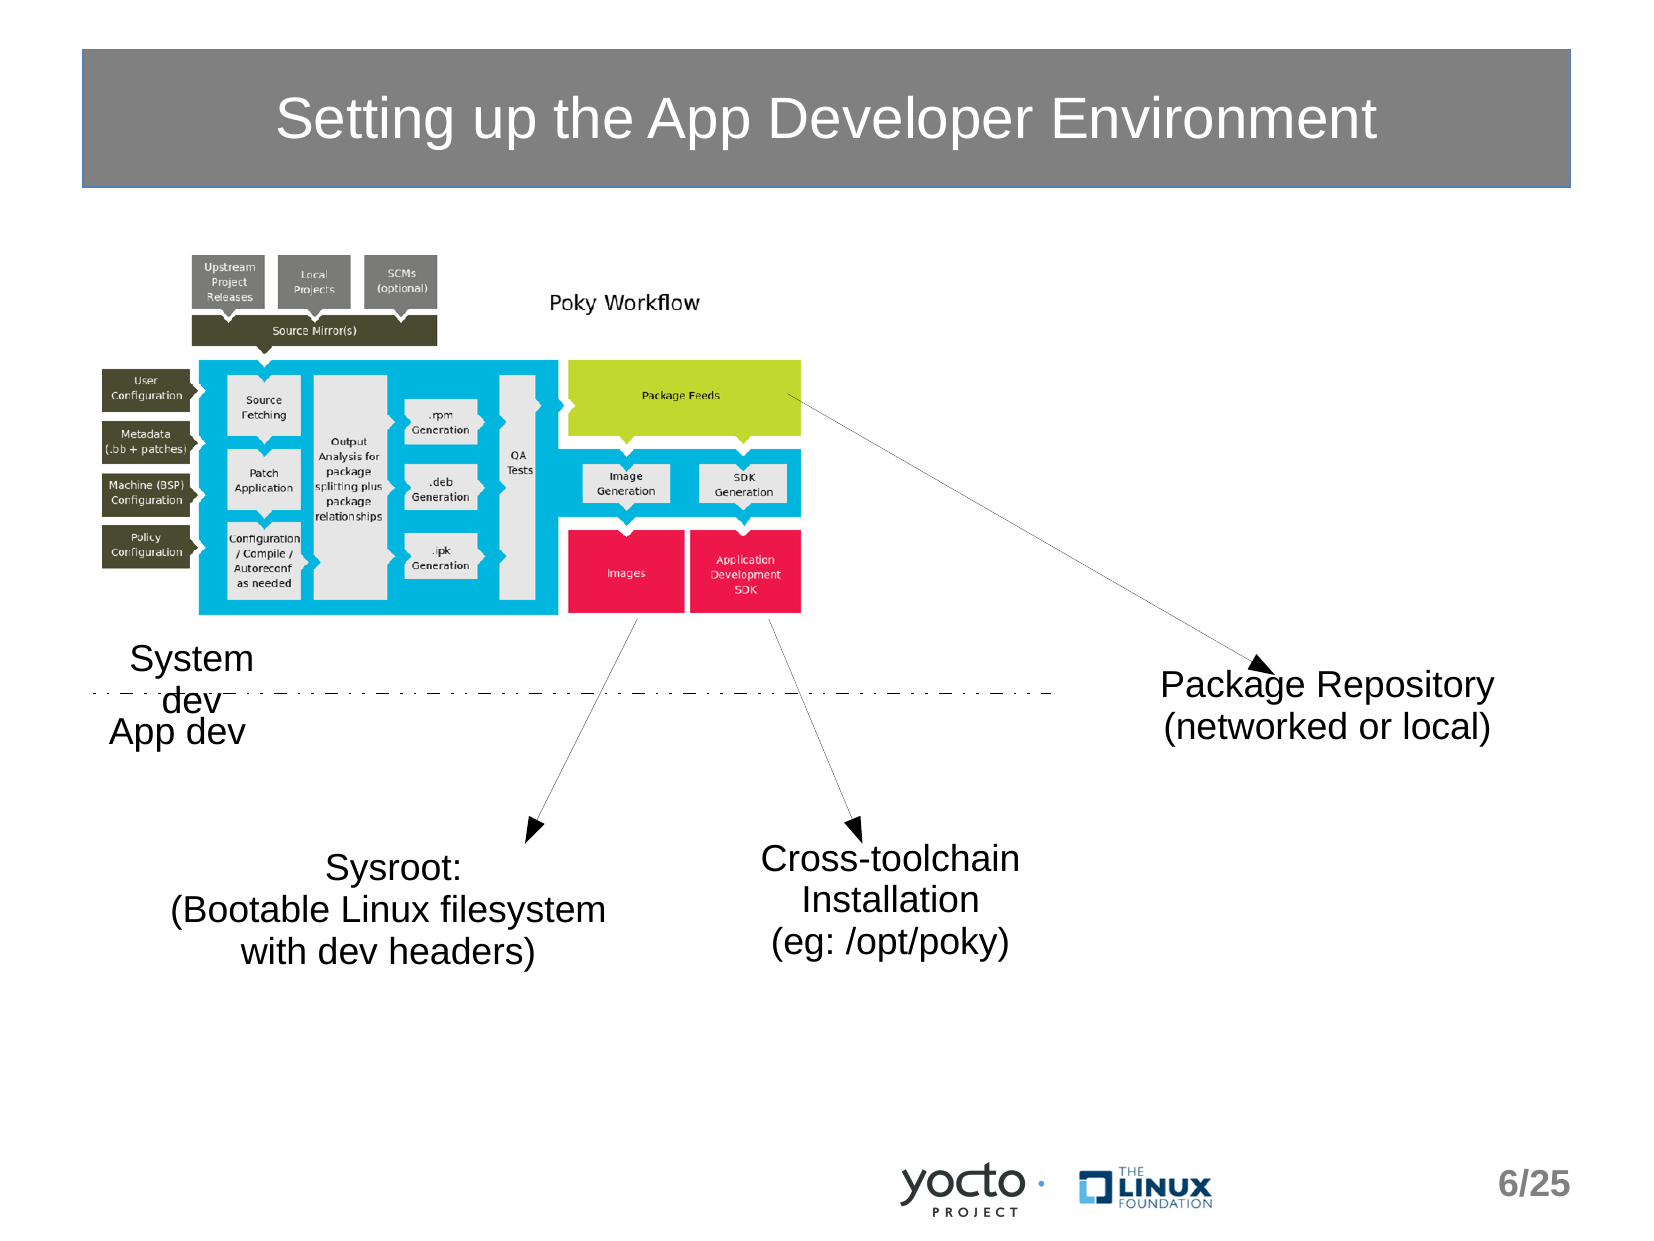

# Setting up the App Developer Environment
Package Repository
(networked or local)
System dev
App dev
Cross-toolchain
Installation
(eg: /opt/poky)
Sysroot:
(Bootable Linux filesystem
with dev headers)
6